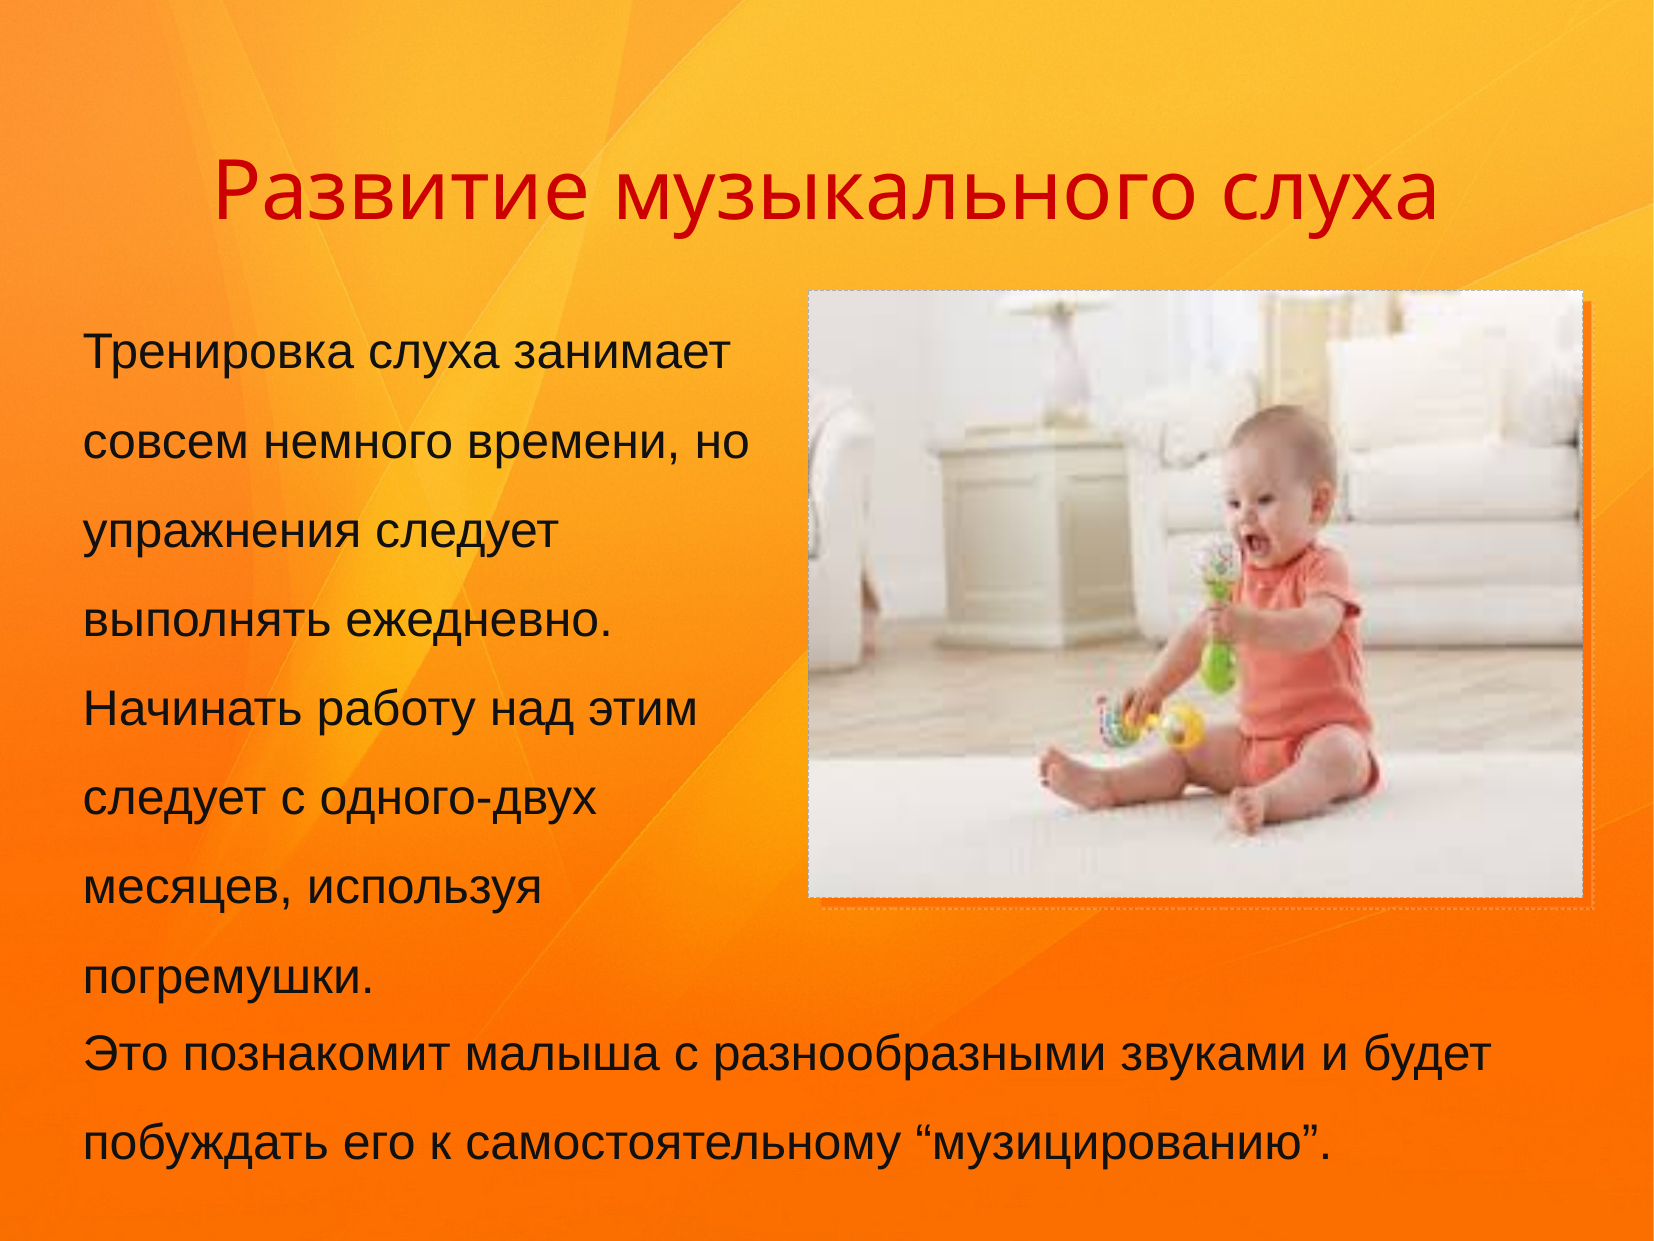

# Развитие музыкального слуха
Тренировка слуха занимает совсем немного времени, но упражнения следует выполнять ежедневно. Начинать работу над этим следует с одного-двух месяцев, используя погремушки.
Это познакомит малыша с разнообразными звуками и будет побуждать его к самостоятельному “музицированию”.